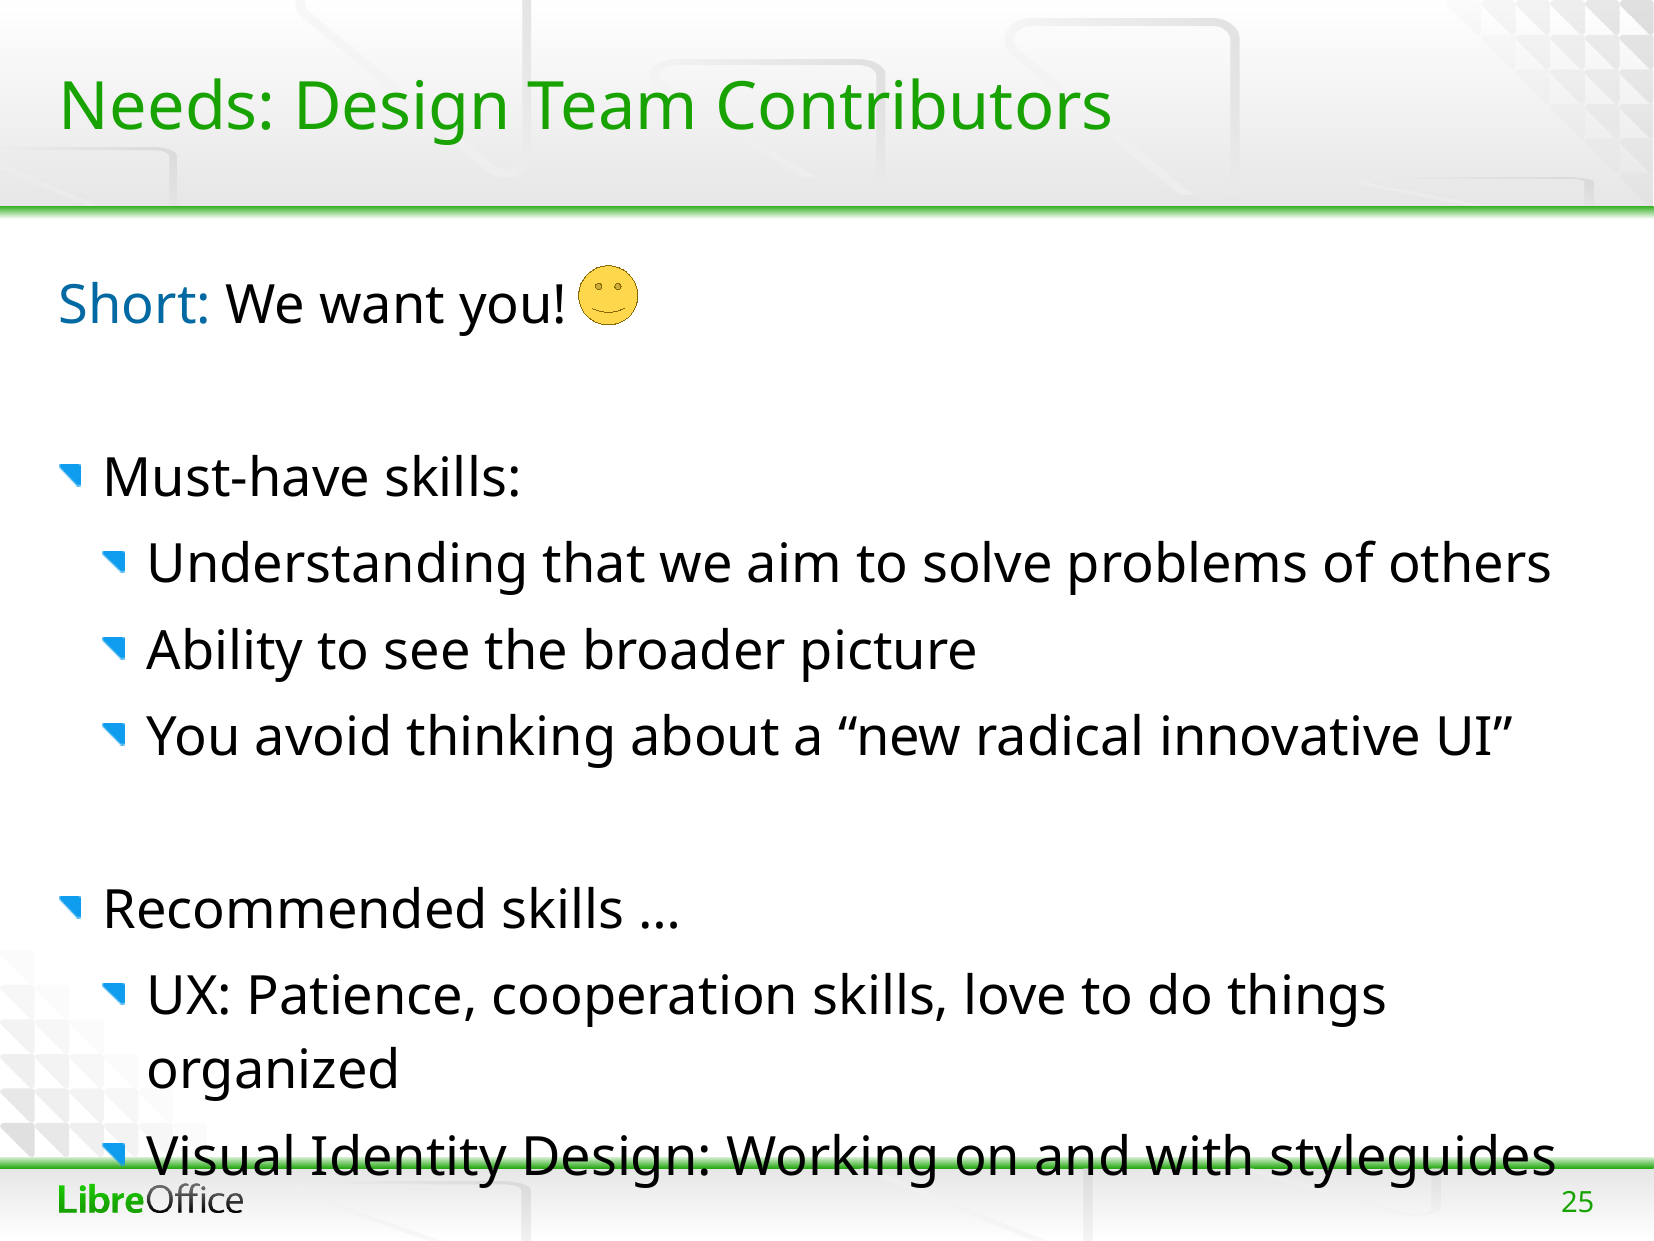

# Needs: Design Team Contributors
Short: We want you!
Must-have skills:
Understanding that we aim to solve problems of others
Ability to see the broader picture
You avoid thinking about a “new radical innovative UI”
Recommended skills …
UX: Patience, cooperation skills, love to do things organized
Visual Identity Design: Working on and with styleguides
25